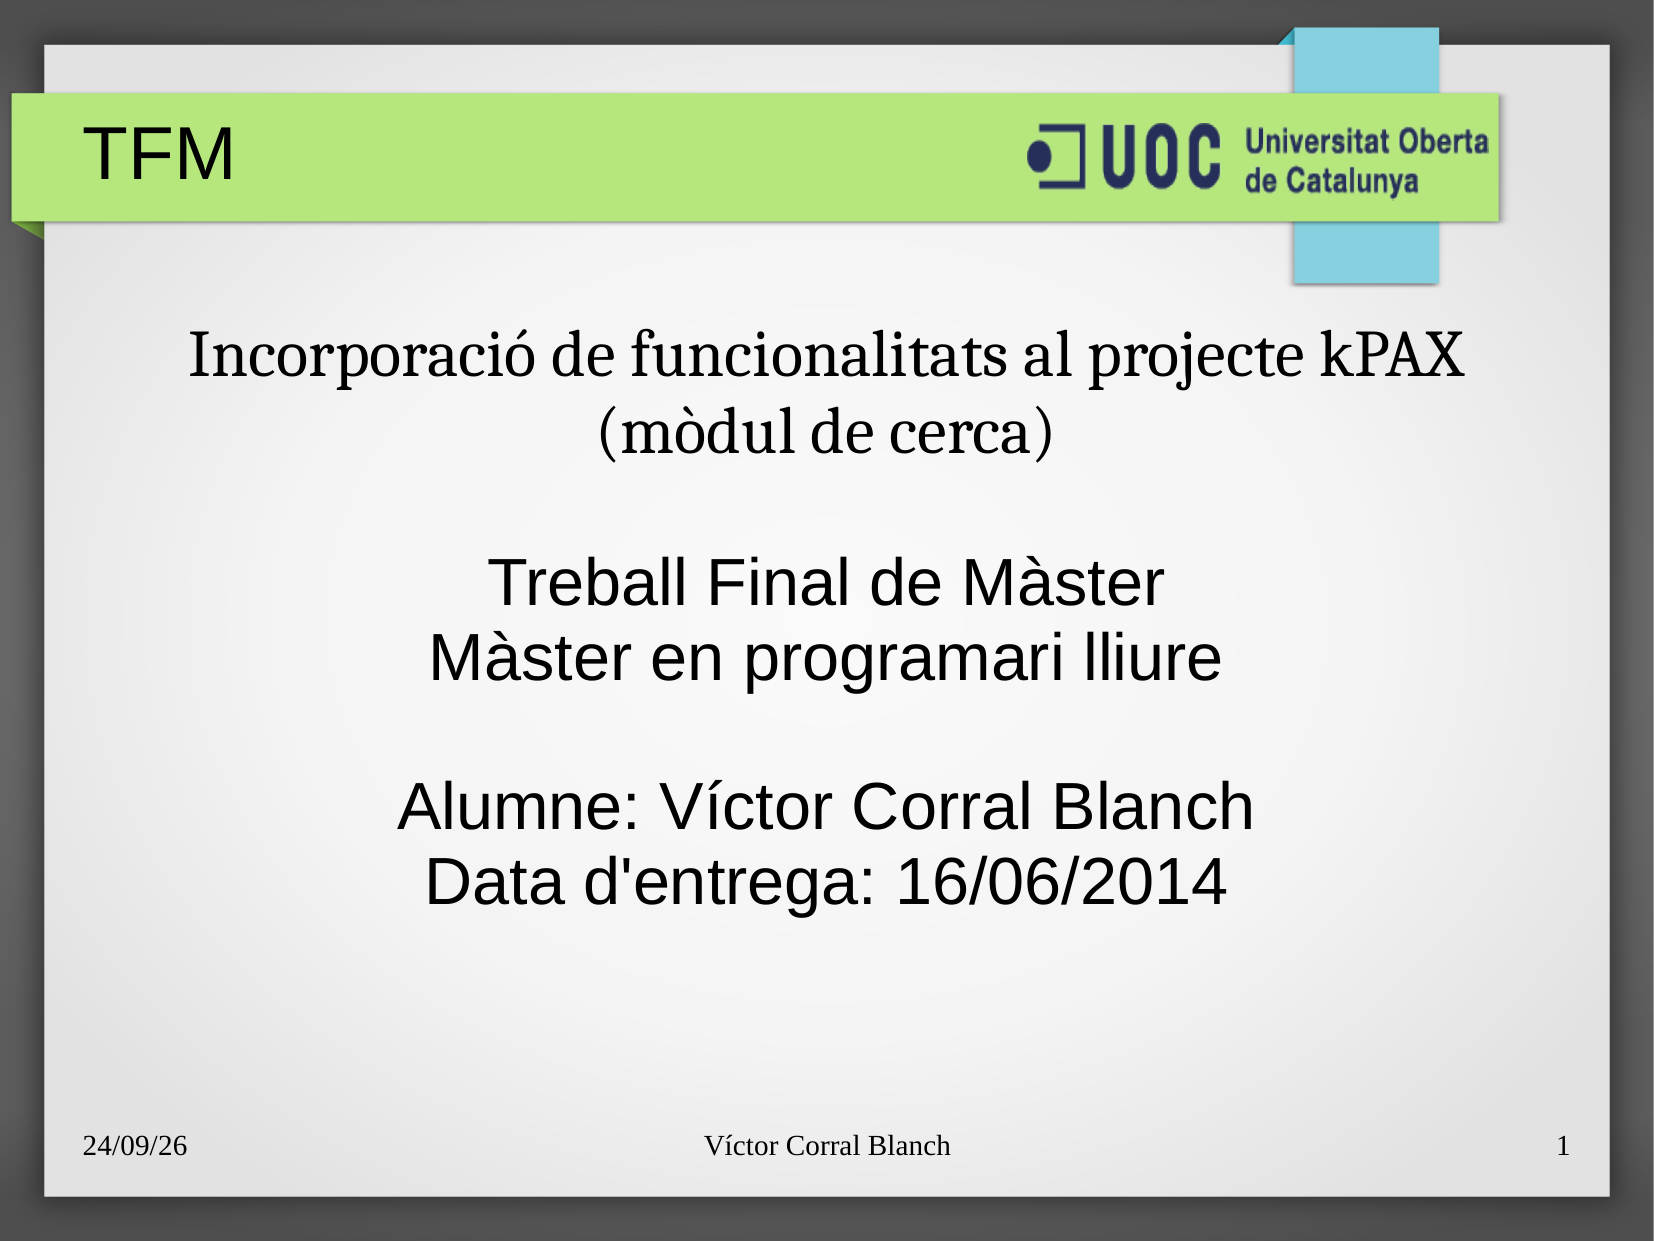

# TFM
Incorporació de funcionalitats al projecte kPAX (mòdul de cerca)
Treball Final de Màster
Màster en programari lliure
Alumne: Víctor Corral Blanch
Data d'entrega: 16/06/2014
Víctor Corral Blanch
1